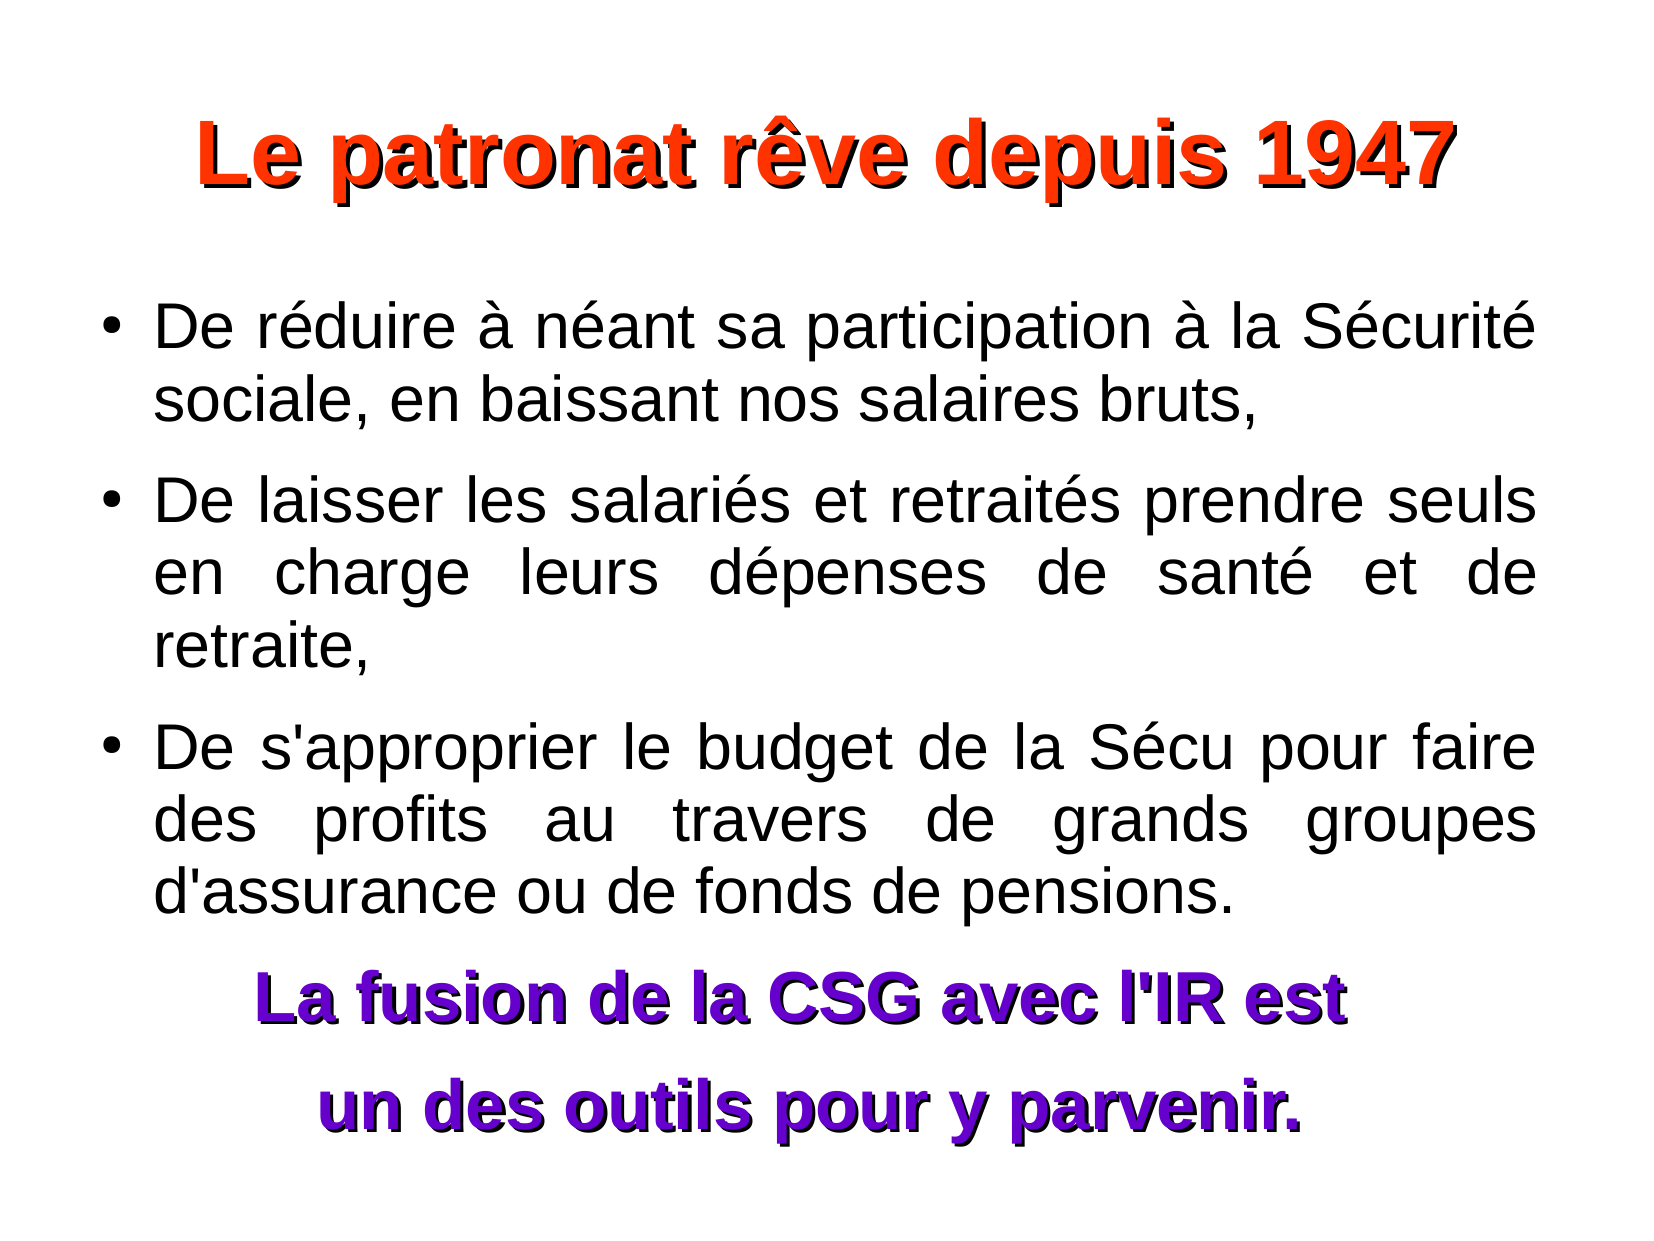

# Le patronat rêve depuis 1947
De réduire à néant sa participation à la Sécurité sociale, en baissant nos salaires bruts,
De laisser les salariés et retraités prendre seuls en charge leurs dépenses de santé et de retraite,
De s'approprier le budget de la Sécu pour faire des profits au travers de grands groupes d'assurance ou de fonds de pensions.
La fusion de la CSG avec l'IR est
un des outils pour y parvenir.